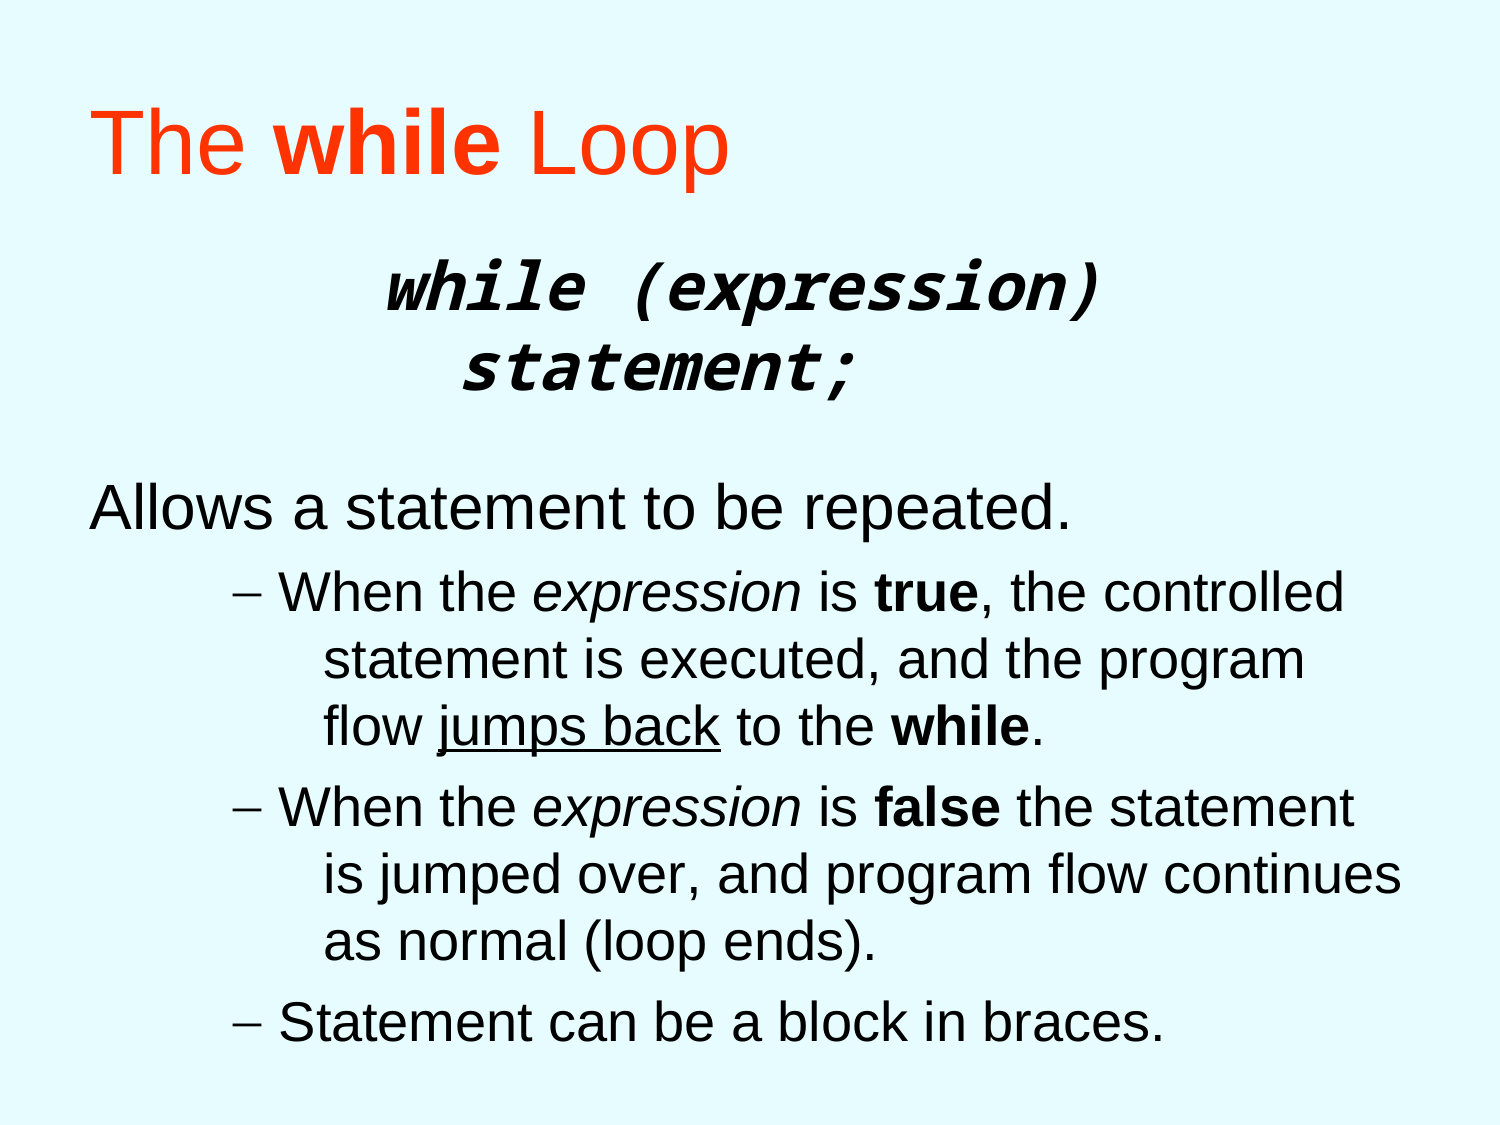

# The while Loop
while (expression)
	statement;
Allows a statement to be repeated.
When the expression is true, the controlled statement is executed, and the program flow jumps back to the while.
When the expression is false the statement is jumped over, and program flow continues as normal (loop ends).
Statement can be a block in braces.